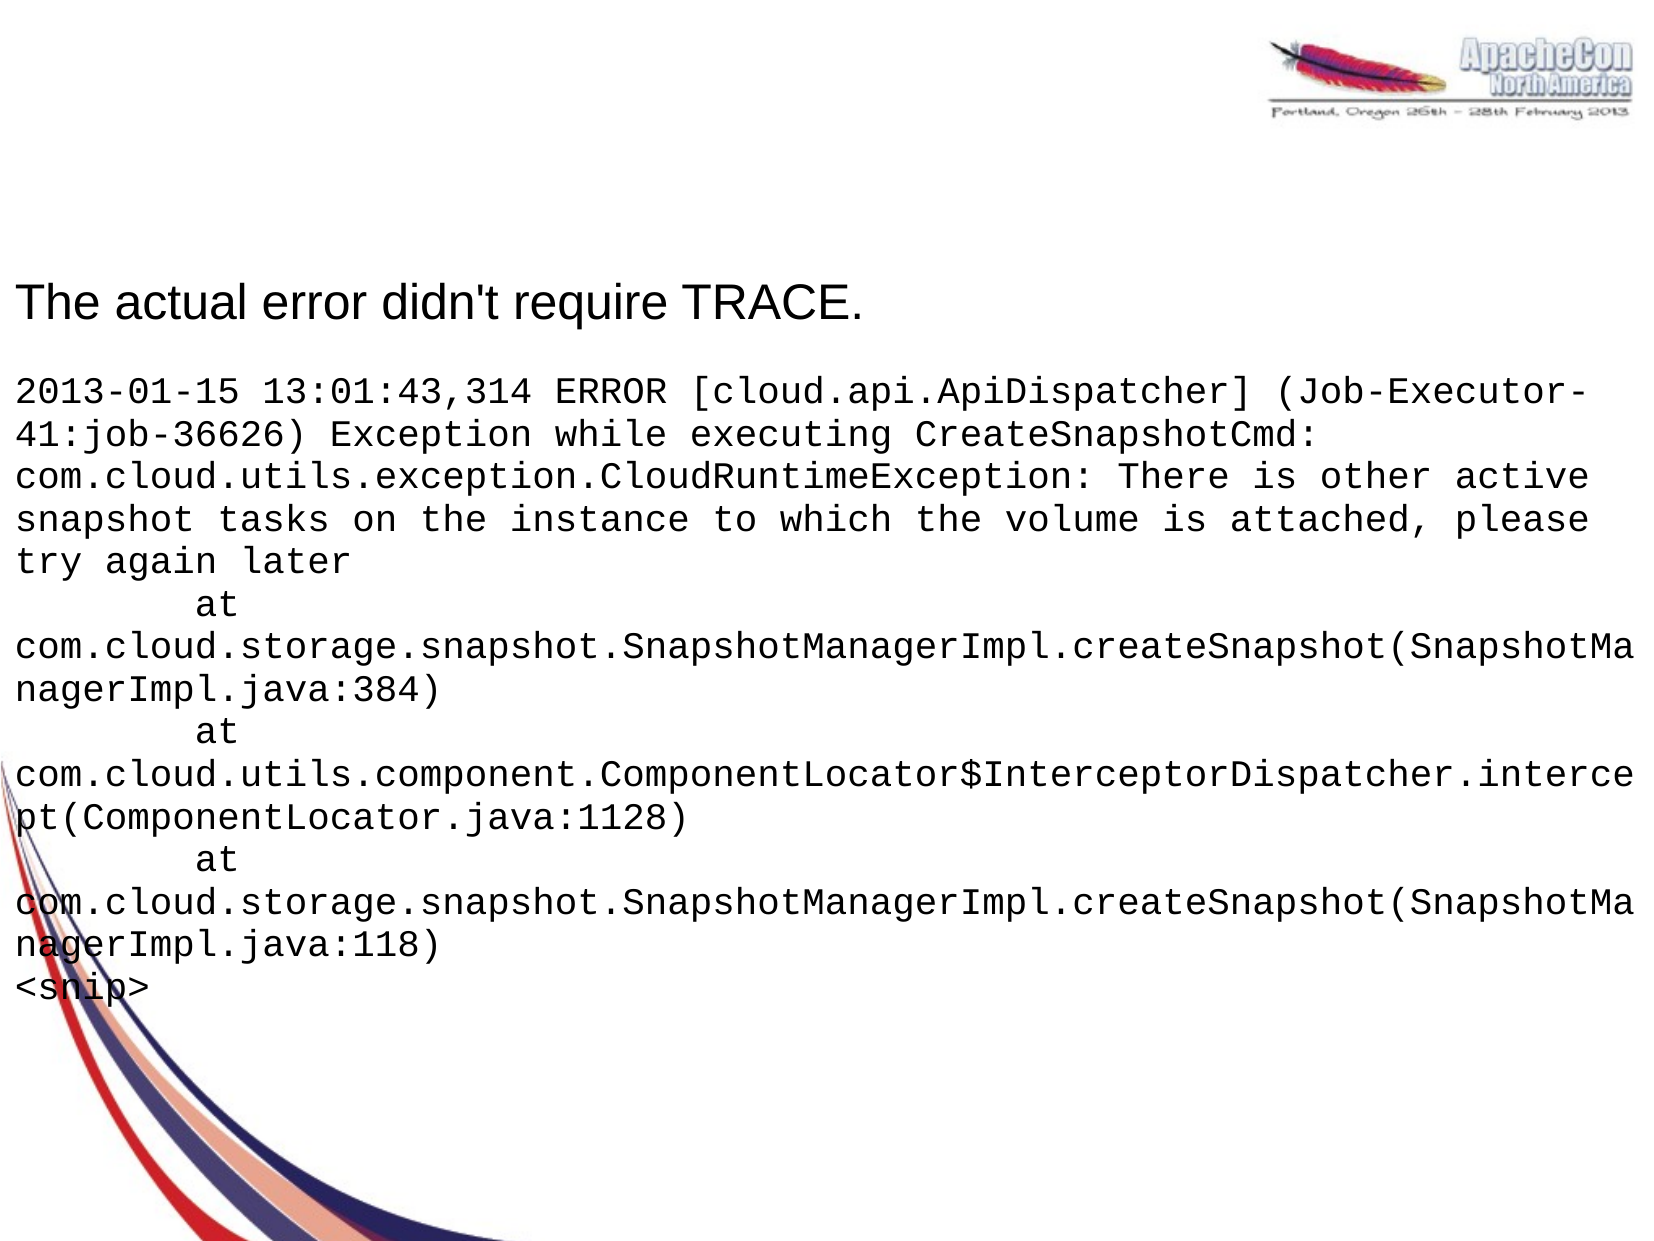

The actual error didn't require TRACE.
2013-01-15 13:01:43,314 ERROR [cloud.api.ApiDispatcher] (Job-Executor-41:job-36626) Exception while executing CreateSnapshotCmd:
com.cloud.utils.exception.CloudRuntimeException: There is other active snapshot tasks on the instance to which the volume is attached, please try again later
 at com.cloud.storage.snapshot.SnapshotManagerImpl.createSnapshot(SnapshotManagerImpl.java:384)
 at com.cloud.utils.component.ComponentLocator$InterceptorDispatcher.intercept(ComponentLocator.java:1128)
 at com.cloud.storage.snapshot.SnapshotManagerImpl.createSnapshot(SnapshotManagerImpl.java:118)
<snip>